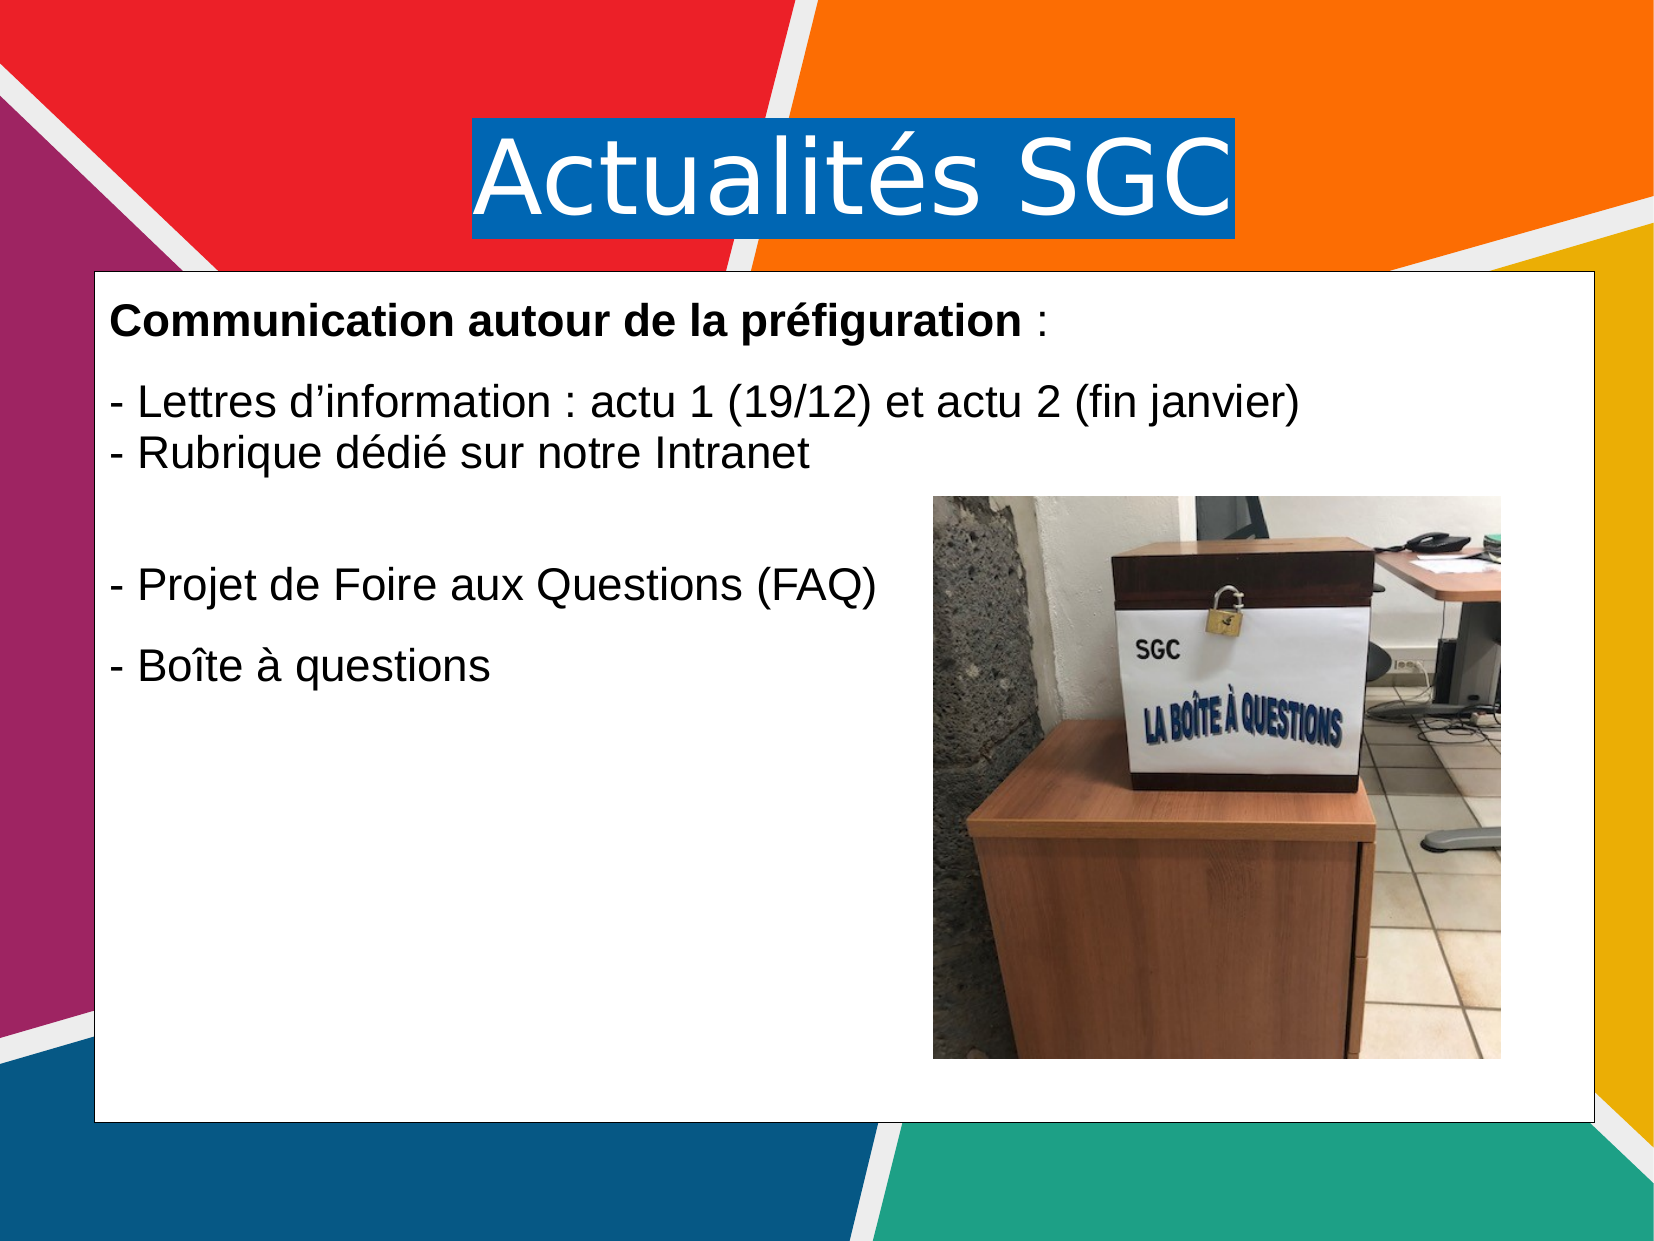

# Actualités SGC
Communication autour de la préfiguration :
- Lettres d’information : actu 1 (19/12) et actu 2 (fin janvier)
- Rubrique dédié sur notre Intranet
- Projet de Foire aux Questions (FAQ)
- Boîte à questions